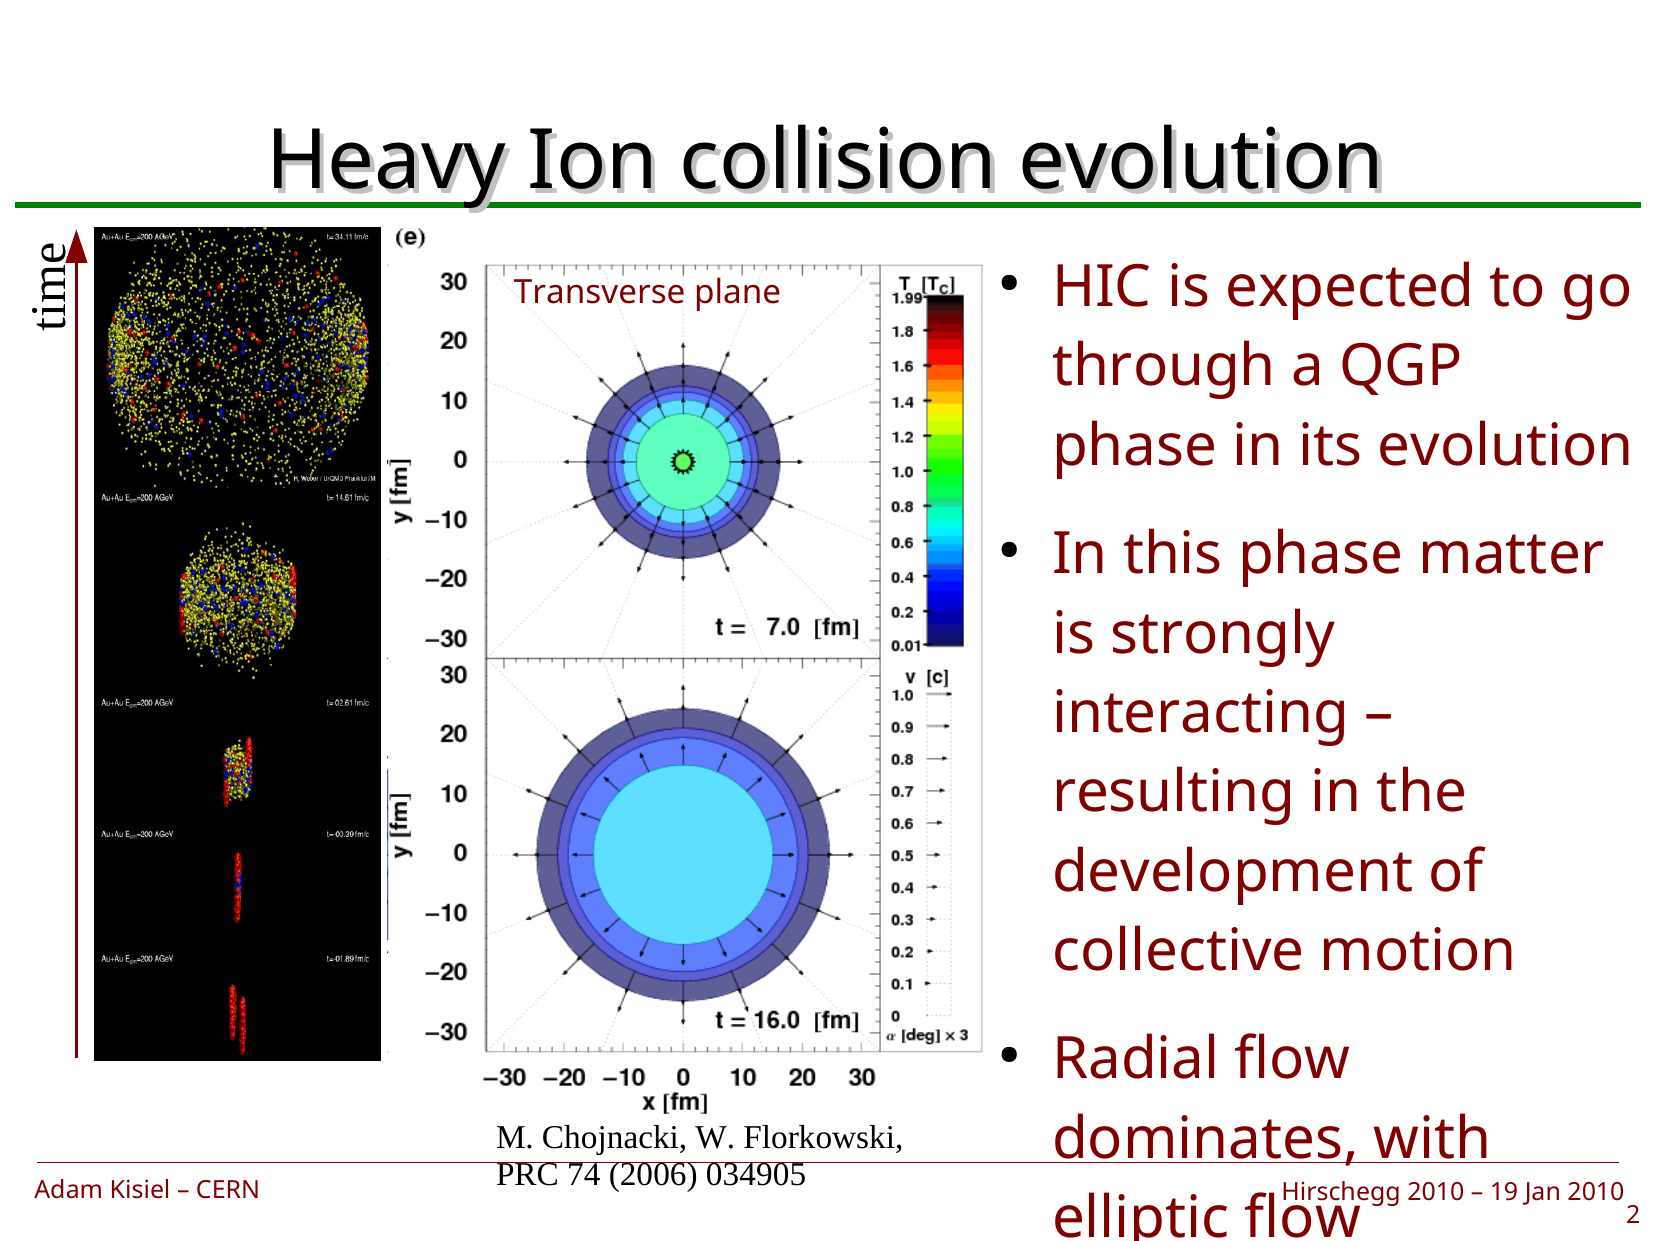

# Heavy Ion collision evolution
Transverse plane
M. Chojnacki, W. Florkowski,
PRC 74 (2006) 034905
 time
HIC is expected to go through a QGP phase in its evolution
In this phase matter is strongly interacting – resulting in the development of collective motion
Radial flow dominates, with elliptic flow modifying the azimuthal behavior